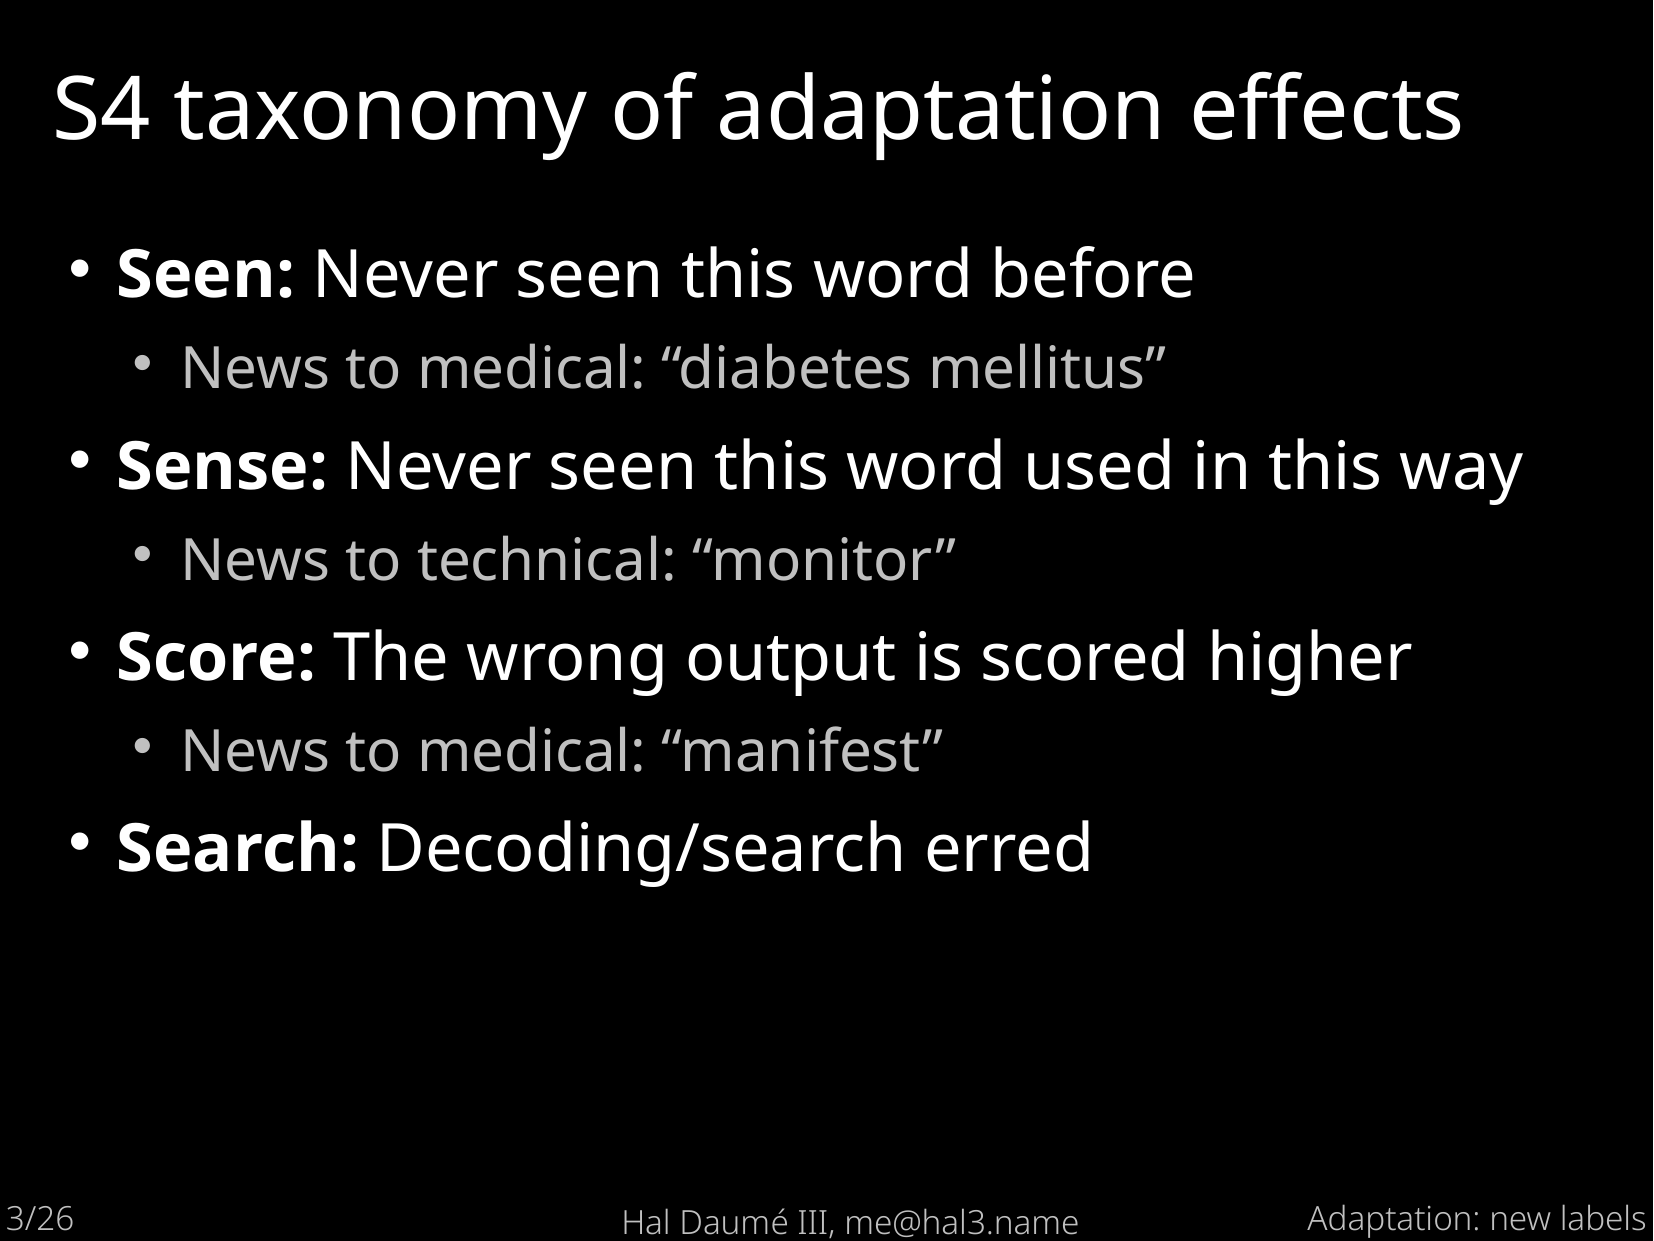

# S4 taxonomy of adaptation effects
Seen: Never seen this word before
News to medical: “diabetes mellitus”
Sense: Never seen this word used in this way
News to technical: “monitor”
Score: The wrong output is scored higher
News to medical: “manifest”
Search: Decoding/search erred